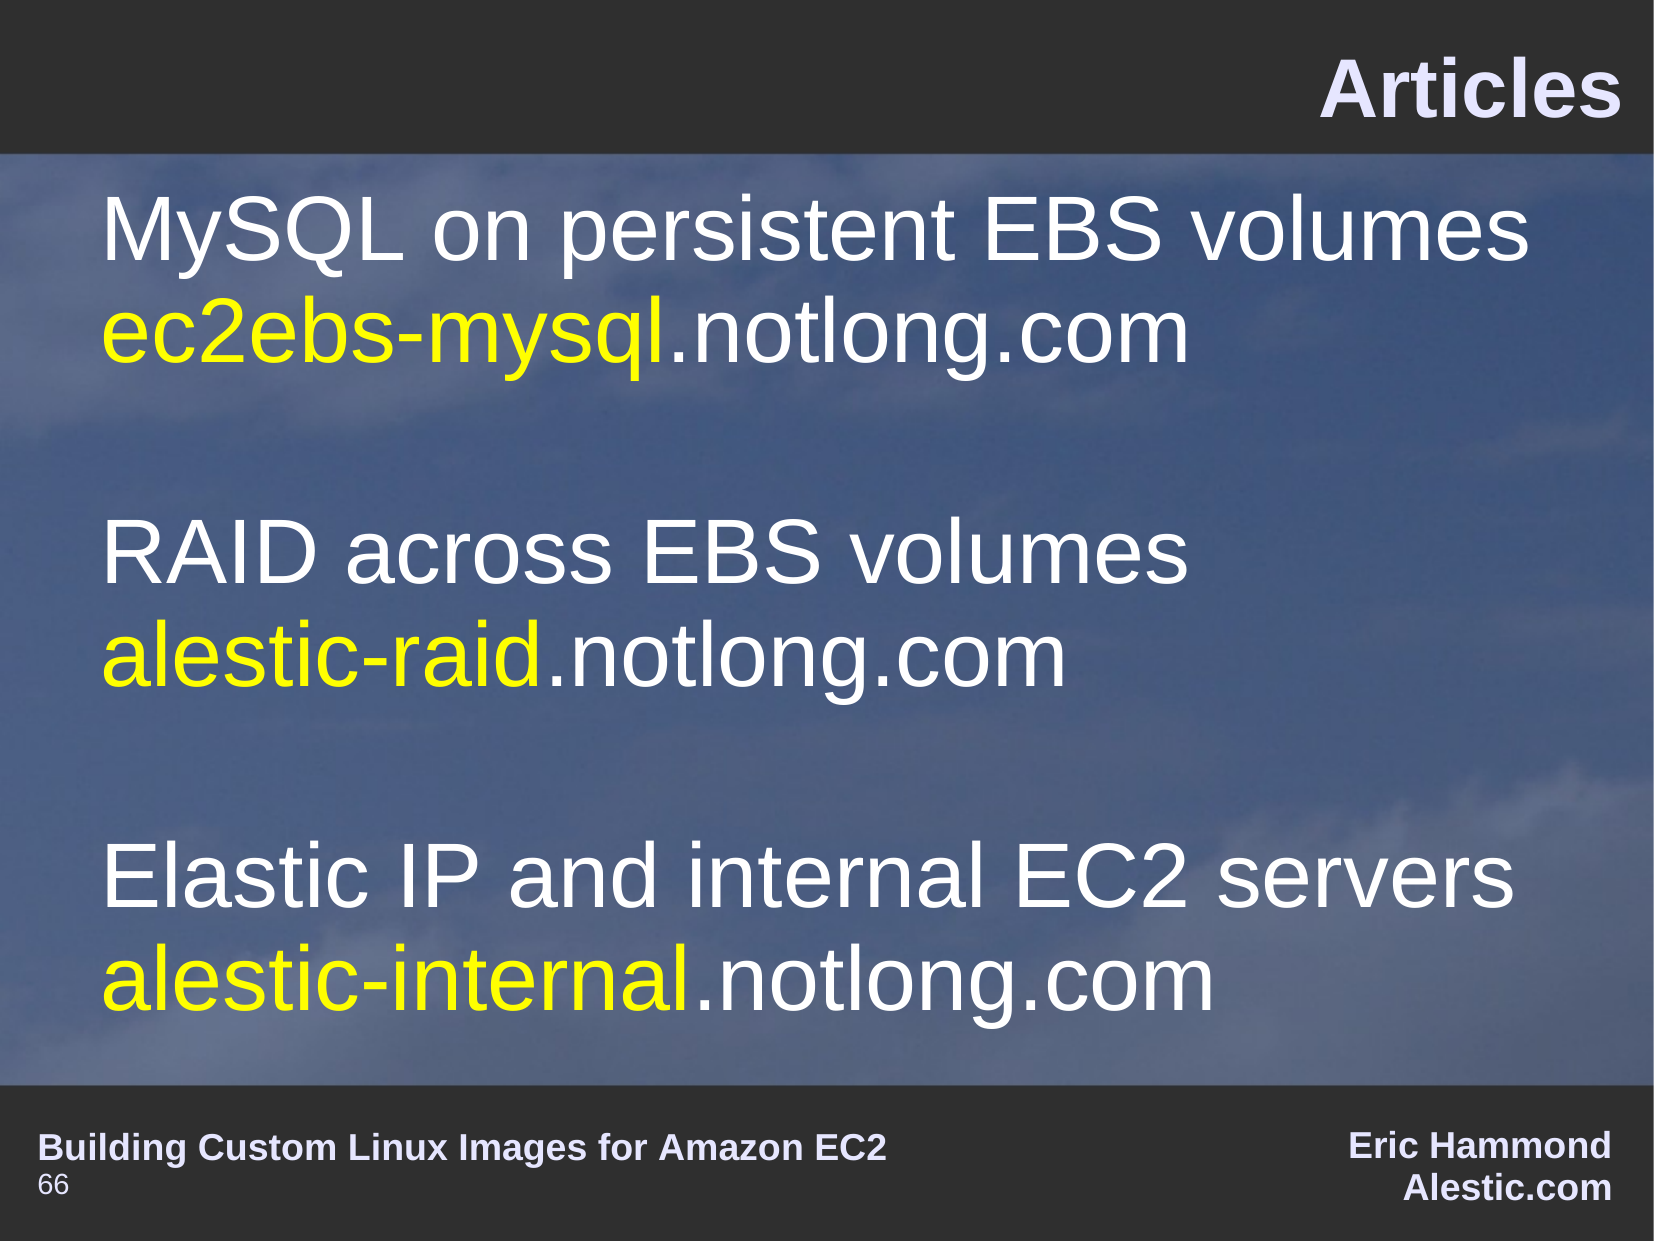

# Articles
MySQL on persistent EBS volumes
ec2ebs-mysql.notlong.com
RAID across EBS volumes
alestic-raid.notlong.com
Elastic IP and internal EC2 servers
alestic-internal.notlong.com
66
Eric Hammond
Alestic.com